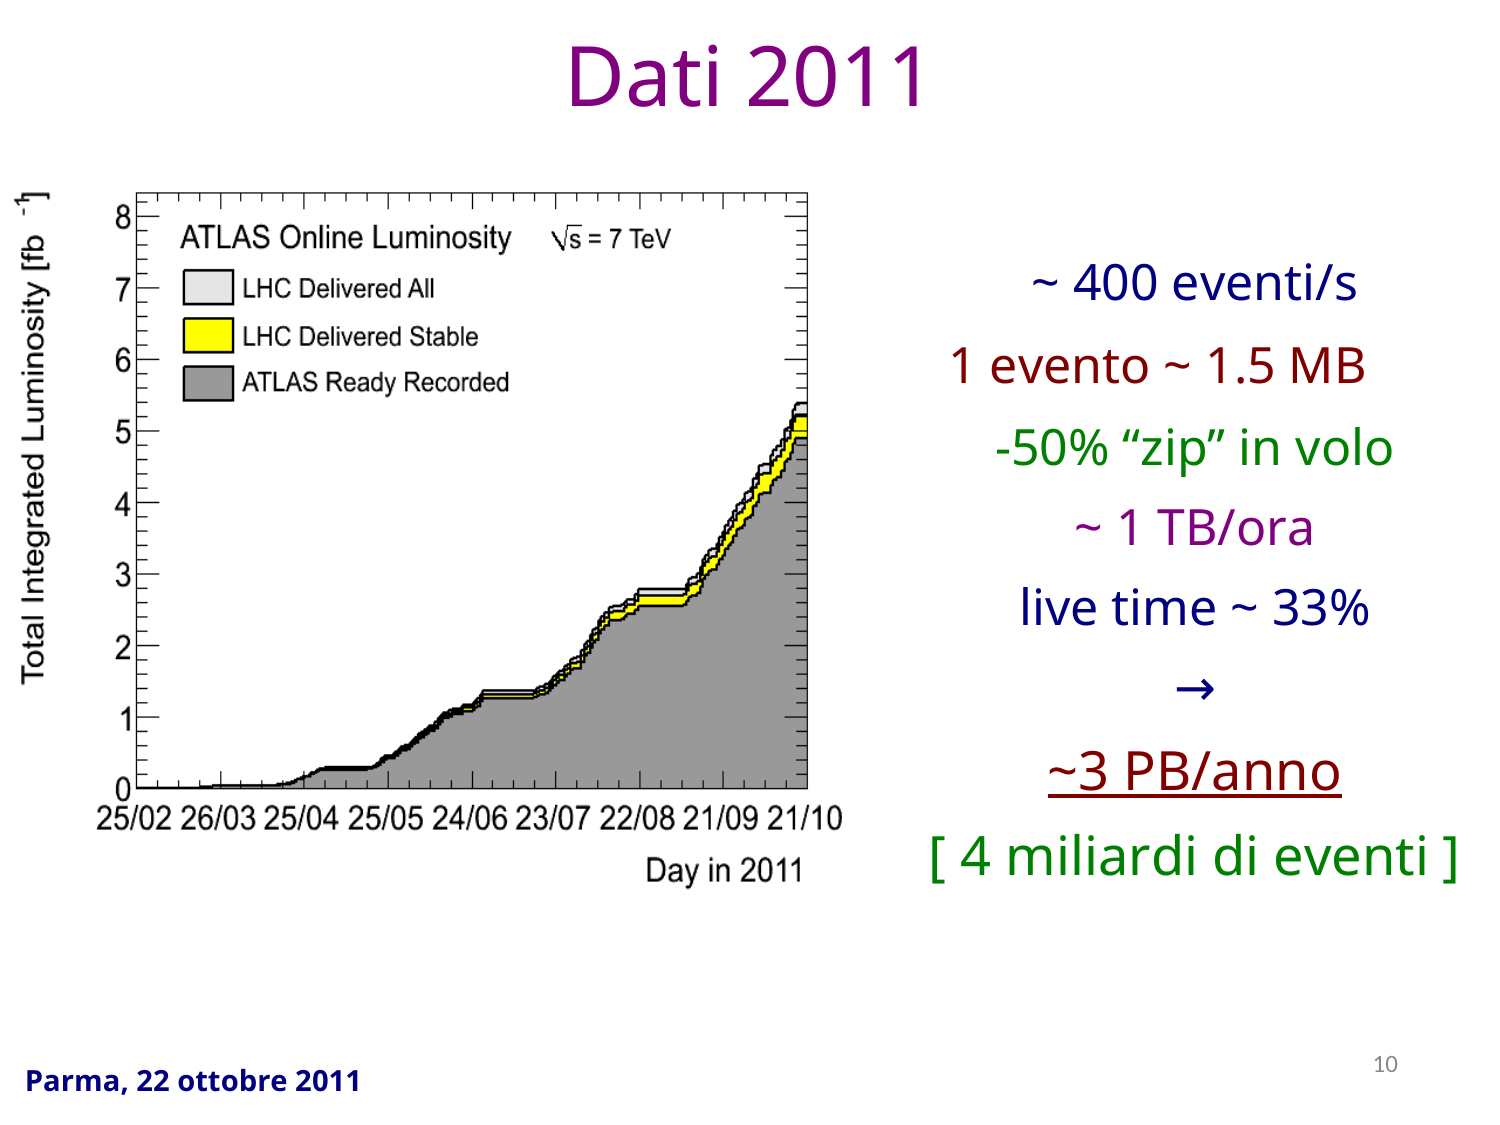

Dati 2011‏
~ 400 eventi/s
1 evento ~ 1.5 MB
-50% “zip” in volo
~ 1 TB/ora
live time ~ 33%
→
~3 PB/anno
[ 4 miliardi di eventi ]
10